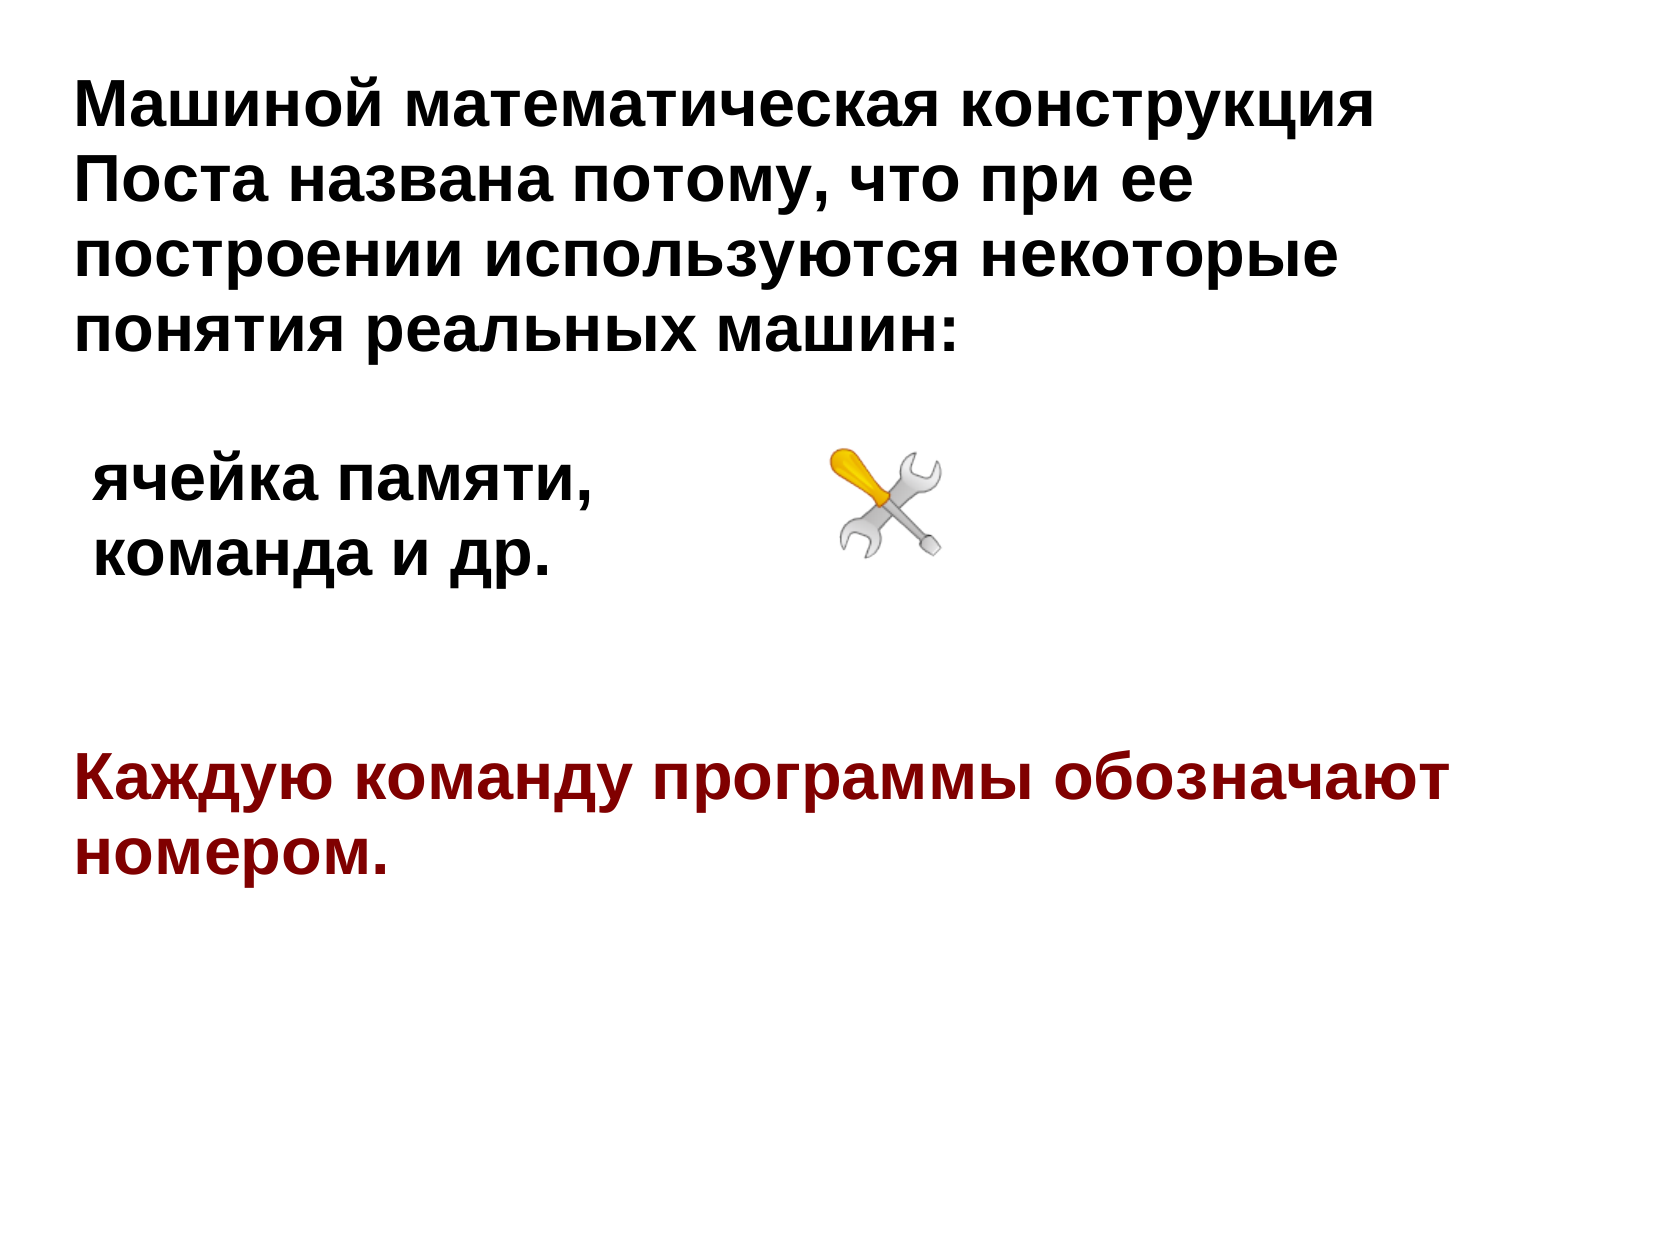

Машиной математическая конструкция
Поста названа потому, что при ее построении используются некоторые понятия реальных машин:
 ячейка памяти,
 команда и др.
Каждую команду программы обозначают номером.